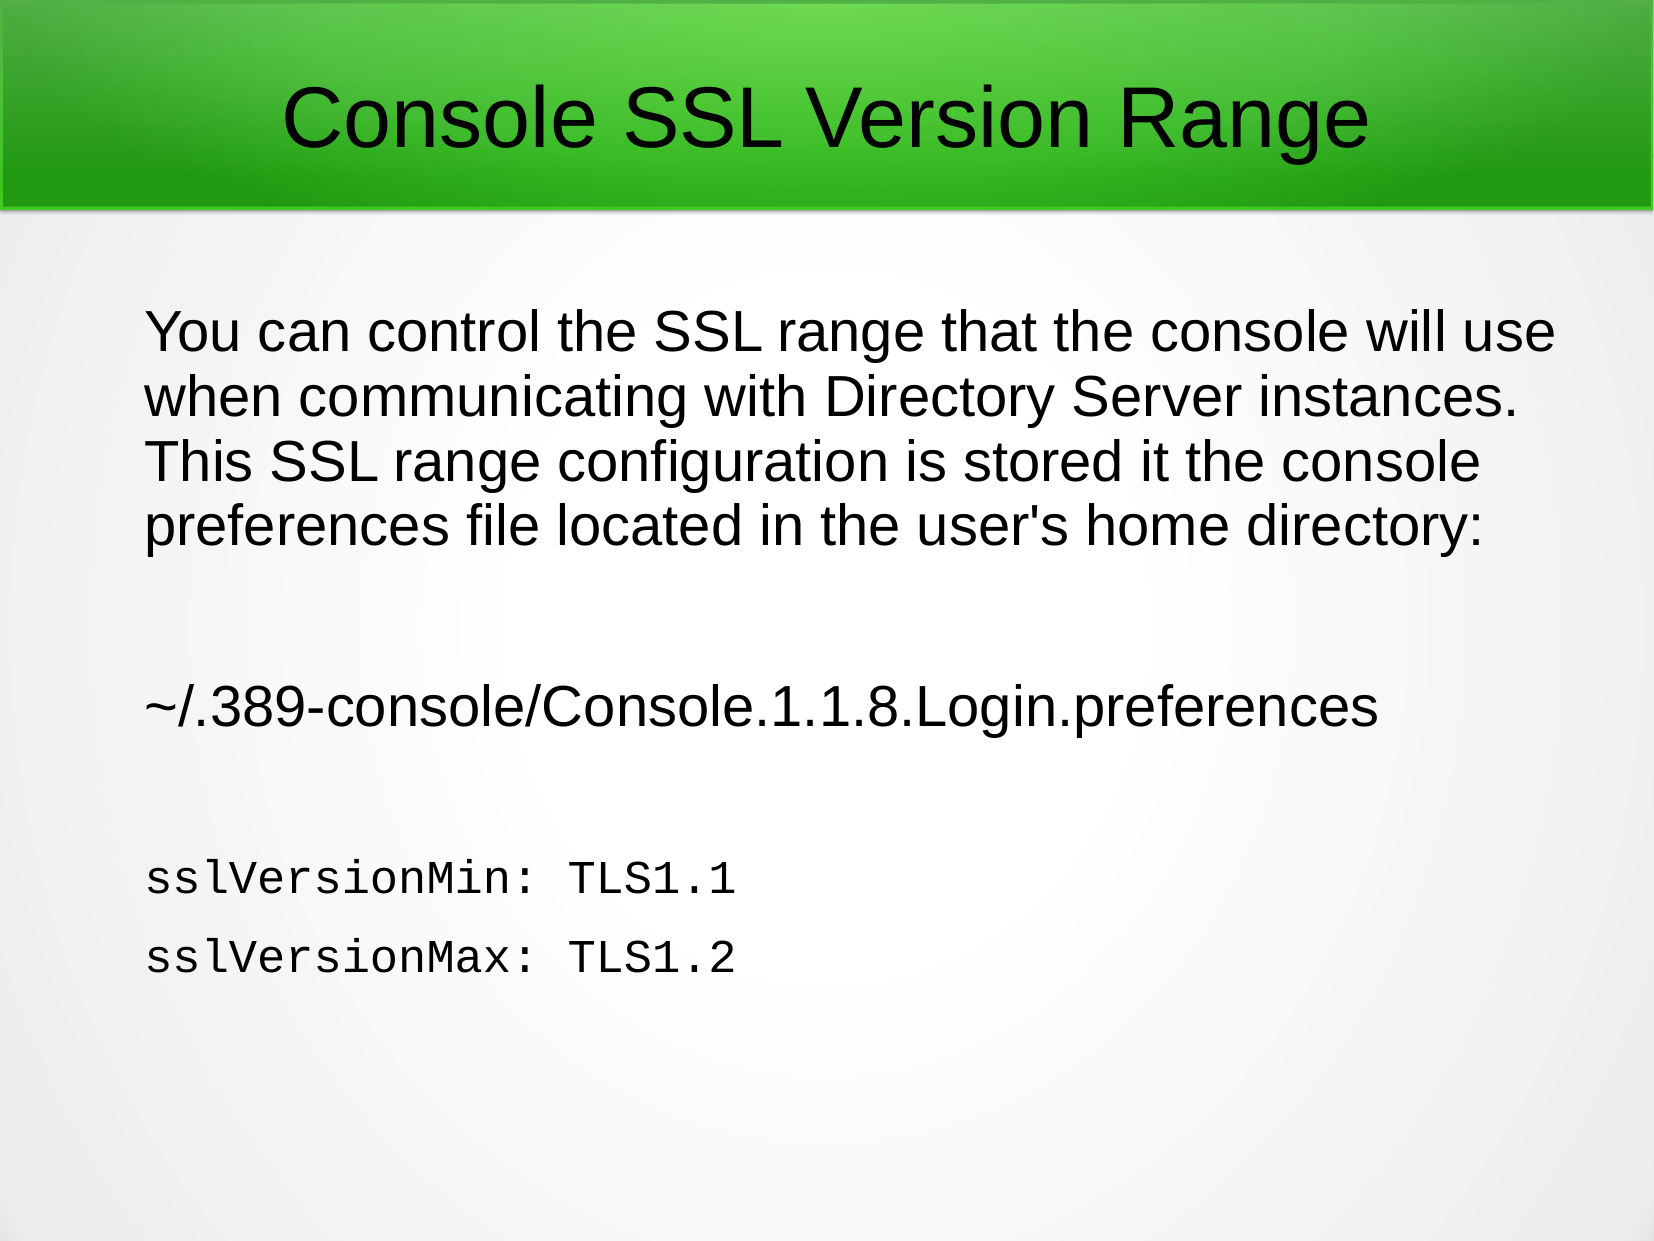

# Console SSL Version Range
You can control the SSL range that the console will use when communicating with Directory Server instances. This SSL range configuration is stored it the console preferences file located in the user's home directory:
~/.389-console/Console.1.1.8.Login.preferences
sslVersionMin: TLS1.1
sslVersionMax: TLS1.2